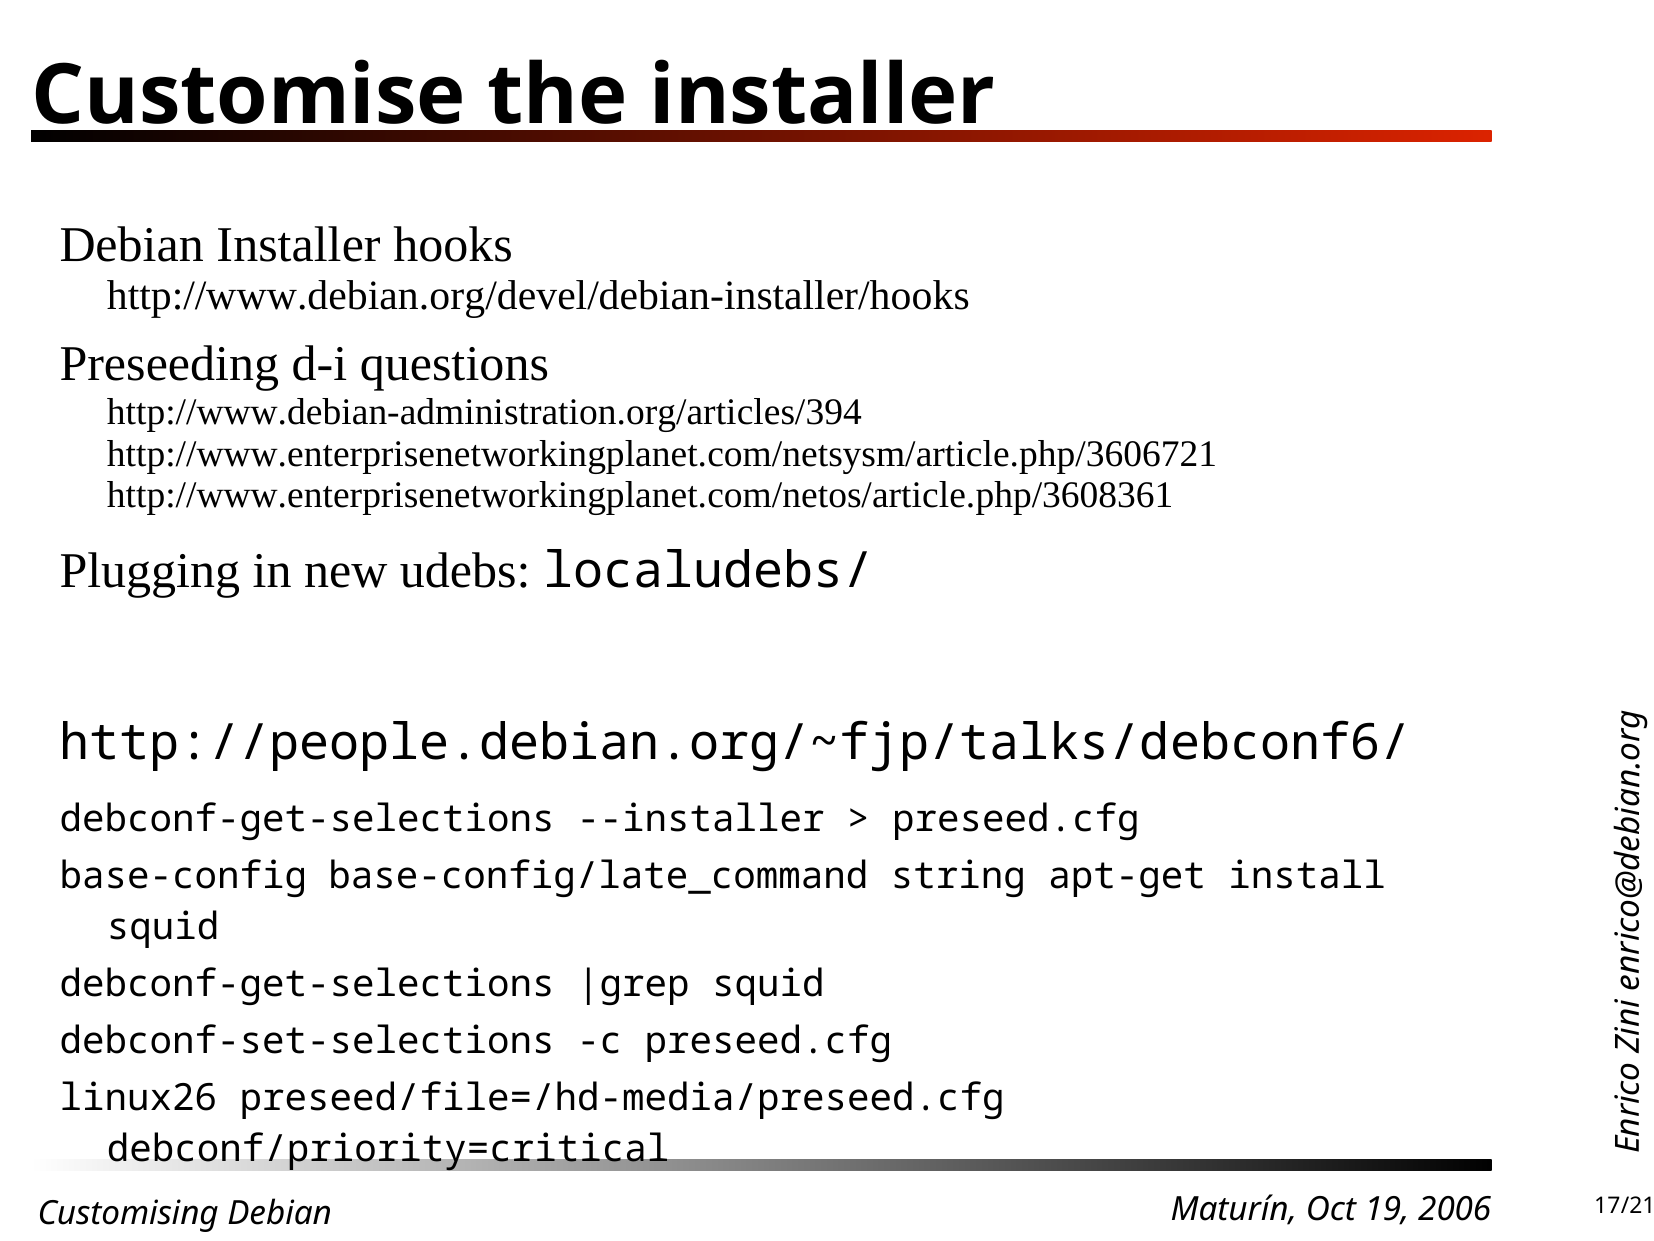

Customise the installer
Debian Installer hooks
http://www.debian.org/devel/debian-installer/hooks
Preseeding d-i questions
http://www.debian-administration.org/articles/394
http://www.enterprisenetworkingplanet.com/netsysm/article.php/3606721
http://www.enterprisenetworkingplanet.com/netos/article.php/3608361
Plugging in new udebs: localudebs/
http://people.debian.org/~fjp/talks/debconf6/
debconf-get-selections --installer > preseed.cfg
base-config	base-config/late_command string apt-get install squid
debconf-get-selections |grep squid
debconf-set-selections -c preseed.cfg
linux26 preseed/file=/hd-media/preseed.cfg debconf/priority=critical